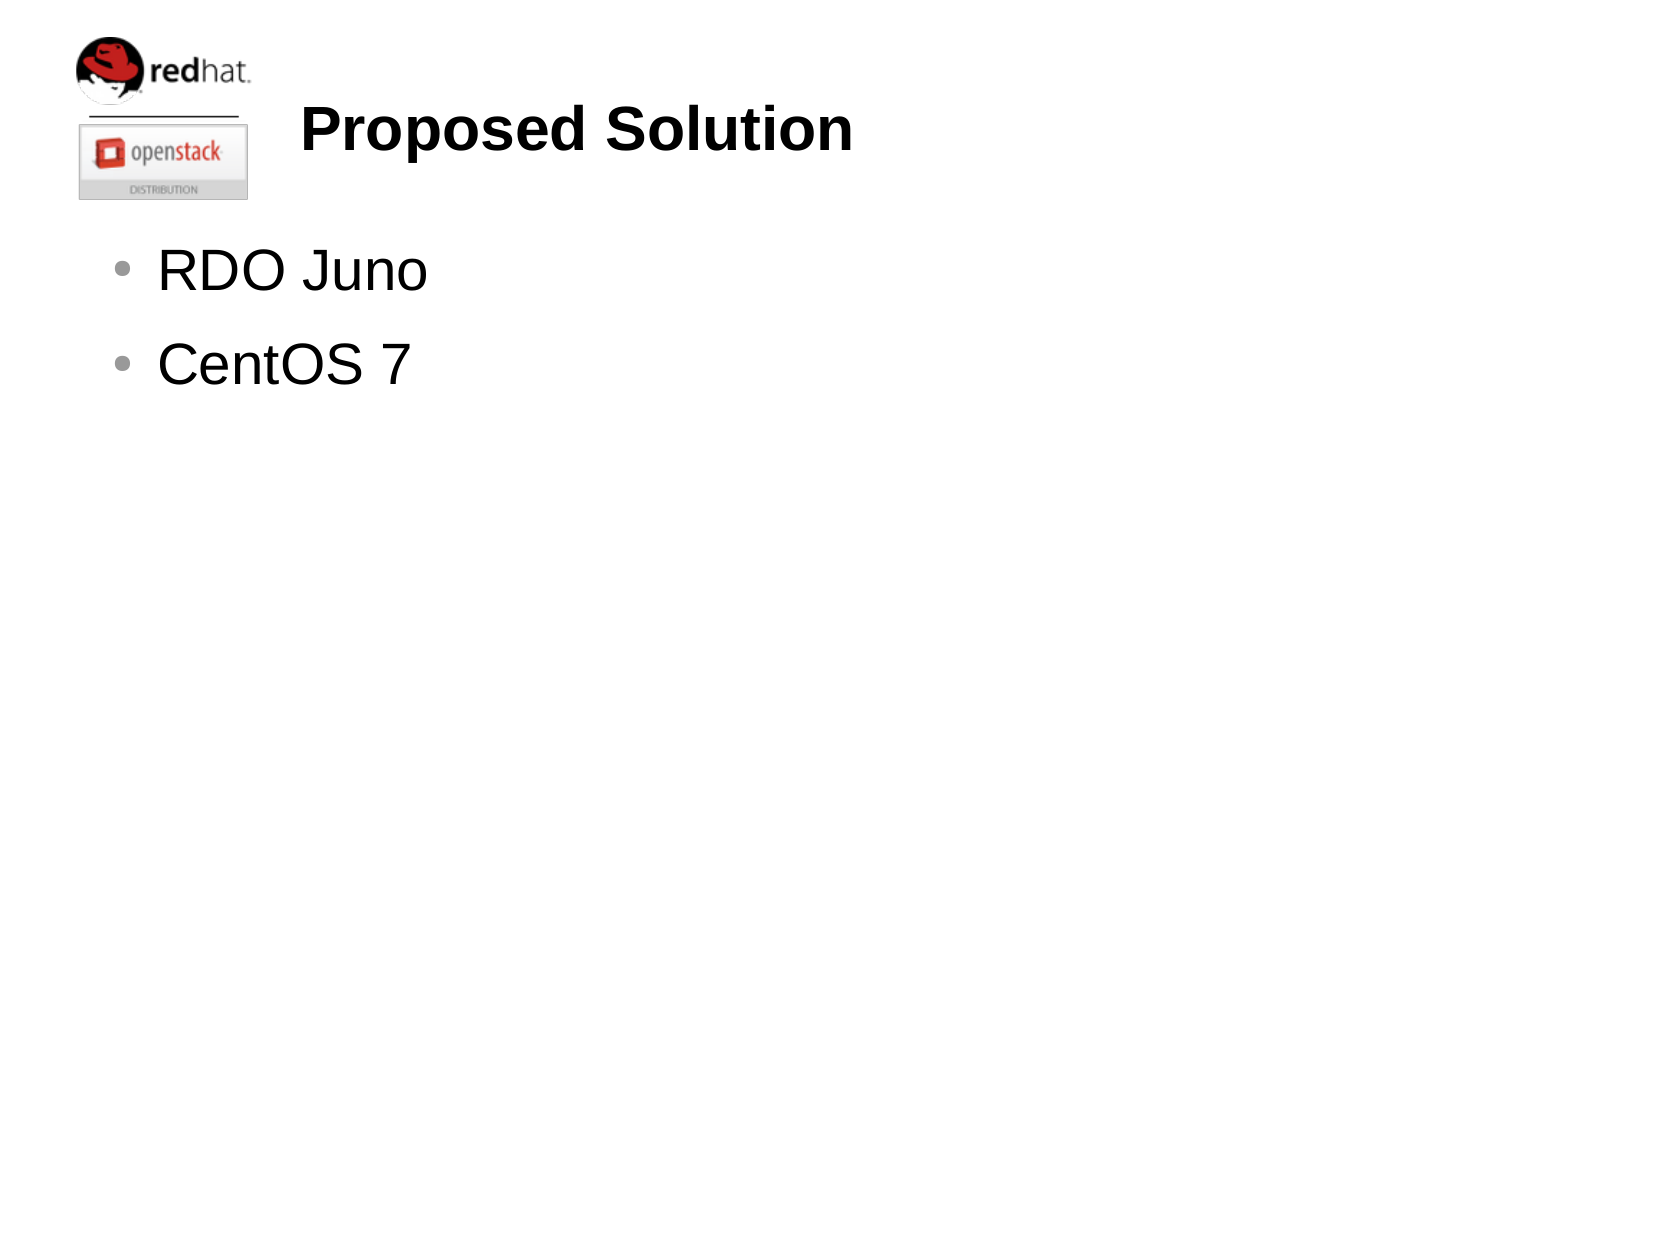

# Proposed Solution
RDO Juno
CentOS 7